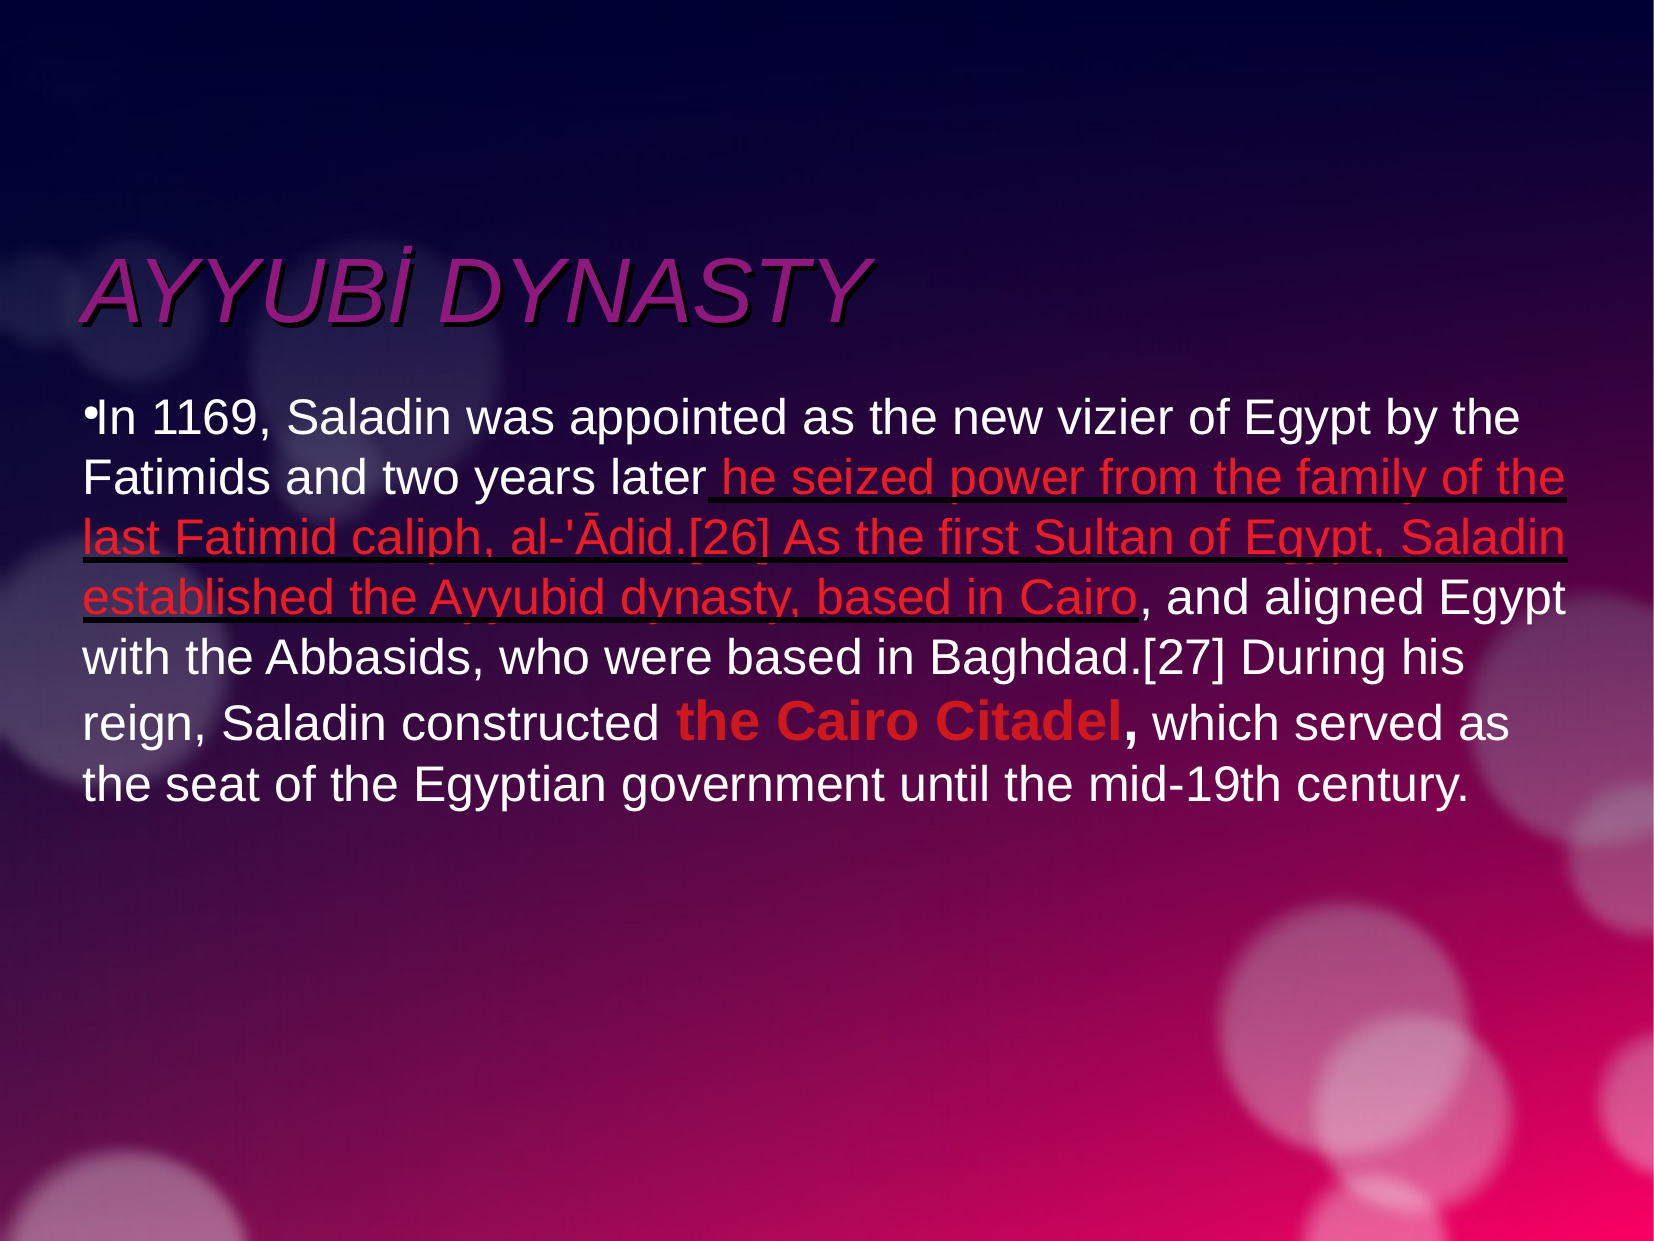

# AYYUBİ DYNASTY
In 1169, Saladin was appointed as the new vizier of Egypt by the Fatimids and two years later he seized power from the family of the last Fatimid caliph, al-'Āḍid.[26] As the first Sultan of Egypt, Saladin established the Ayyubid dynasty, based in Cairo, and aligned Egypt with the Abbasids, who were based in Baghdad.[27] During his reign, Saladin constructed the Cairo Citadel, which served as the seat of the Egyptian government until the mid-19th century.